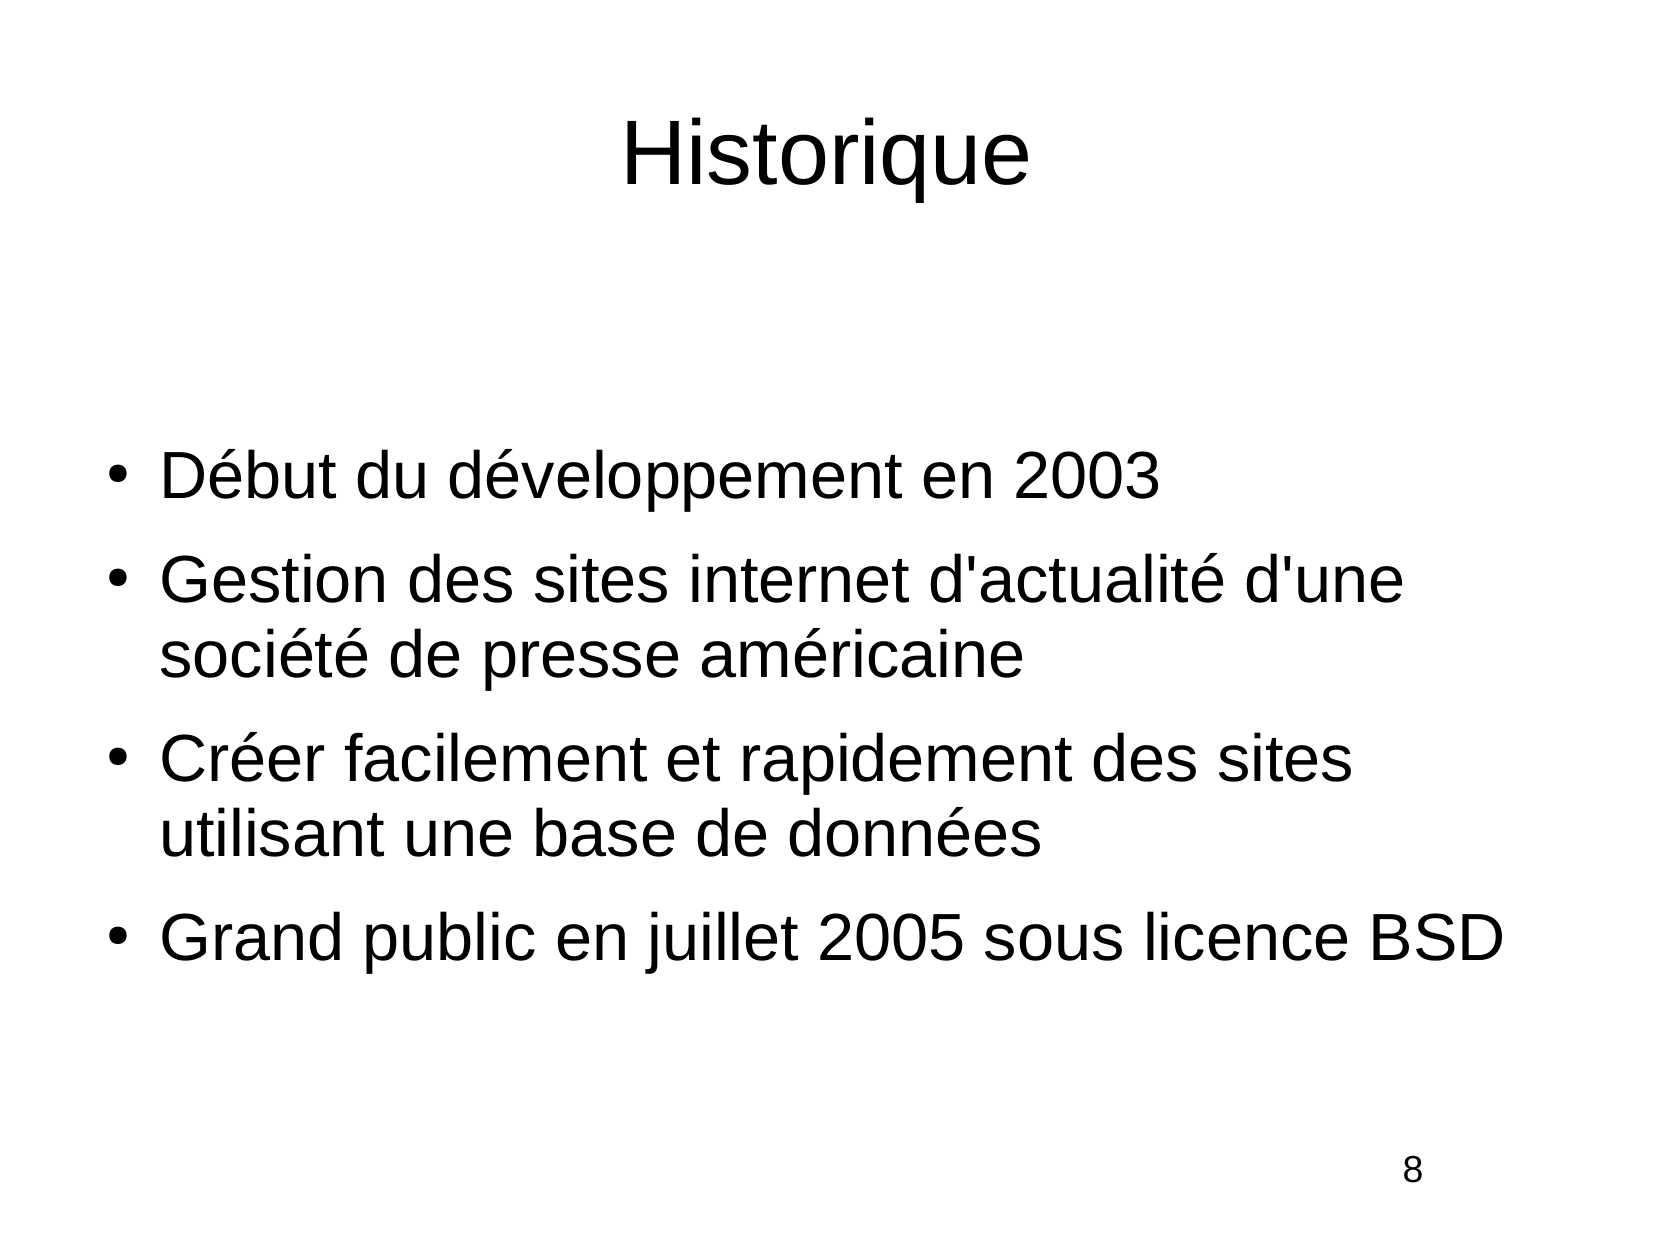

# Historique
Début du développement en 2003
Gestion des sites internet d'actualité d'une société de presse américaine
Créer facilement et rapidement des sites utilisant une base de données
Grand public en juillet 2005 sous licence BSD